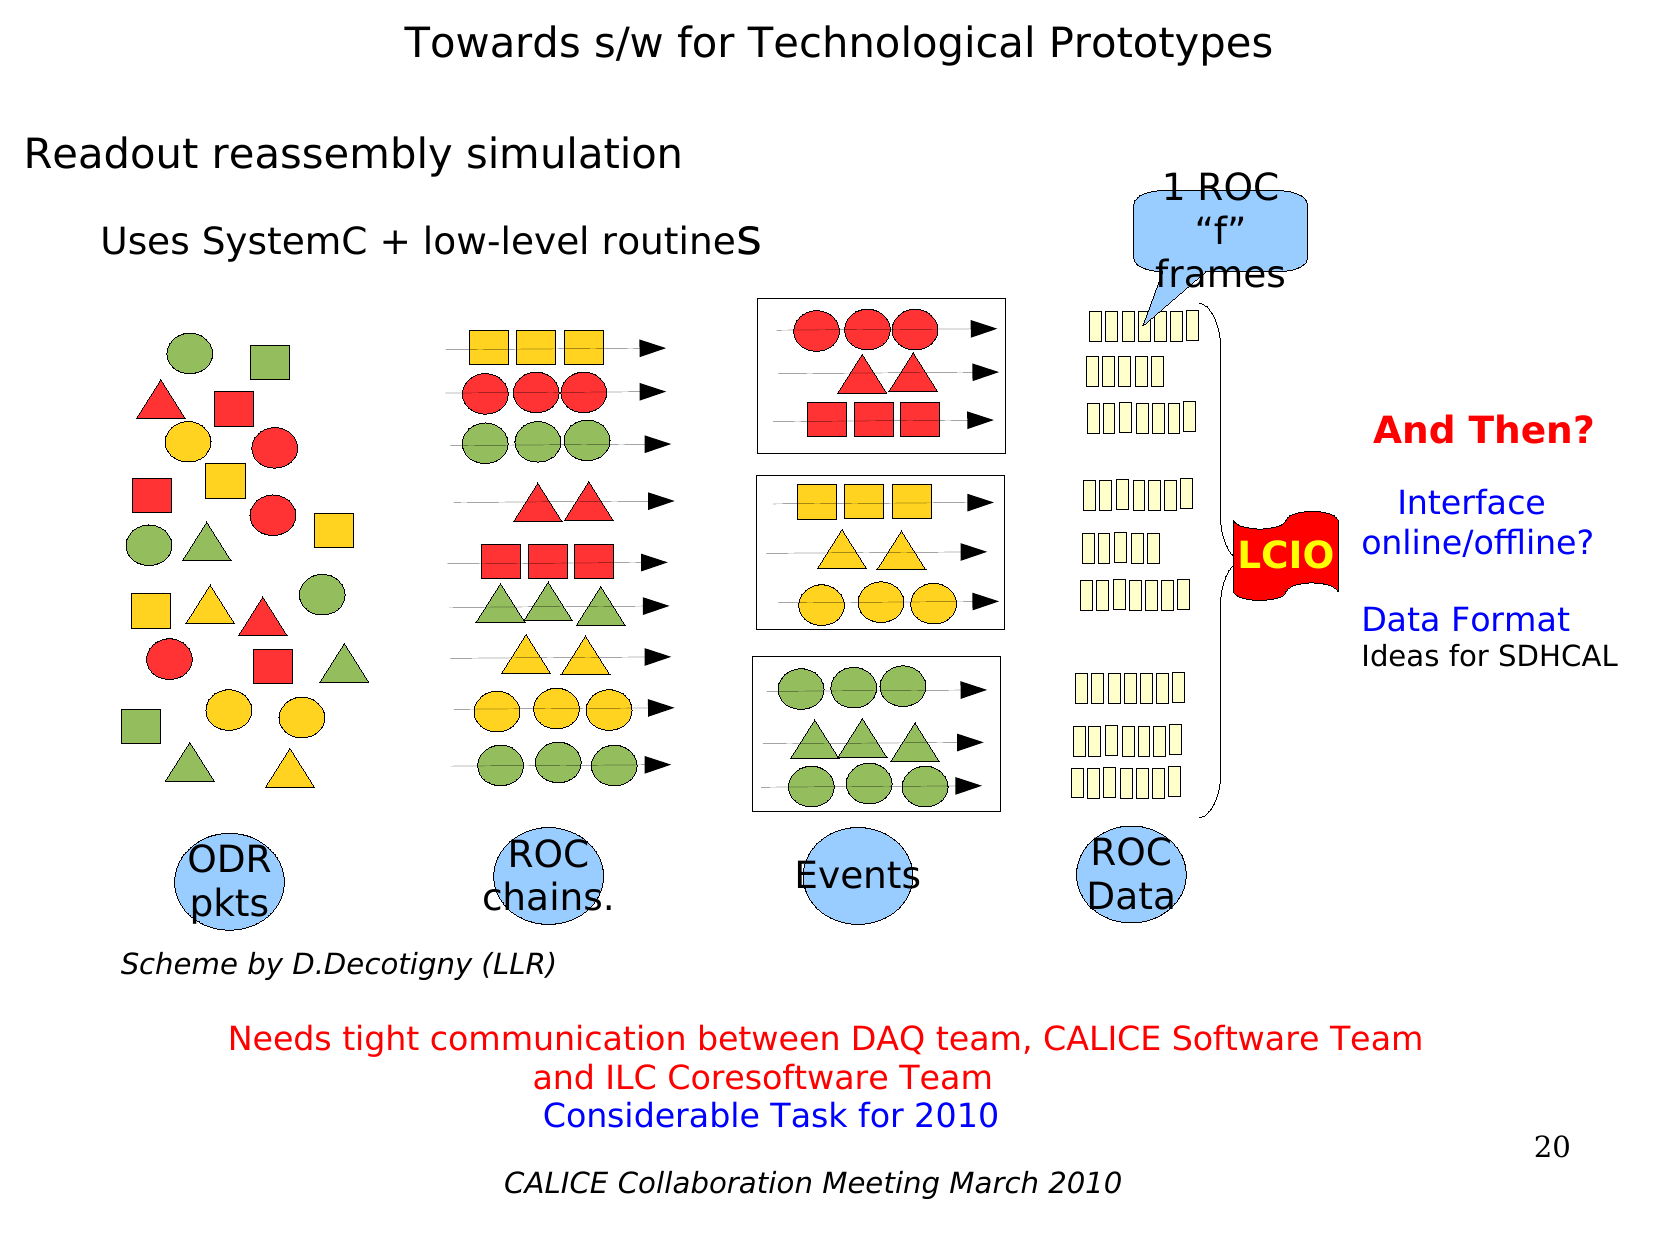

Towards s/w for Technological Prototypes
# Readout reassembly simulation
Uses SystemC + low-level routines
1 ROC
“f” frames
And Then?
 Interface
online/offline?
Data Format
Ideas for SDHCAL
LCIO
ROC
Data
Events
ROC
chains.
ODR
pkts
Scheme by D.Decotigny (LLR)
Needs tight communication between DAQ team, CALICE Software Team
 and ILC Coresoftware Team
 Considerable Task for 2010
20